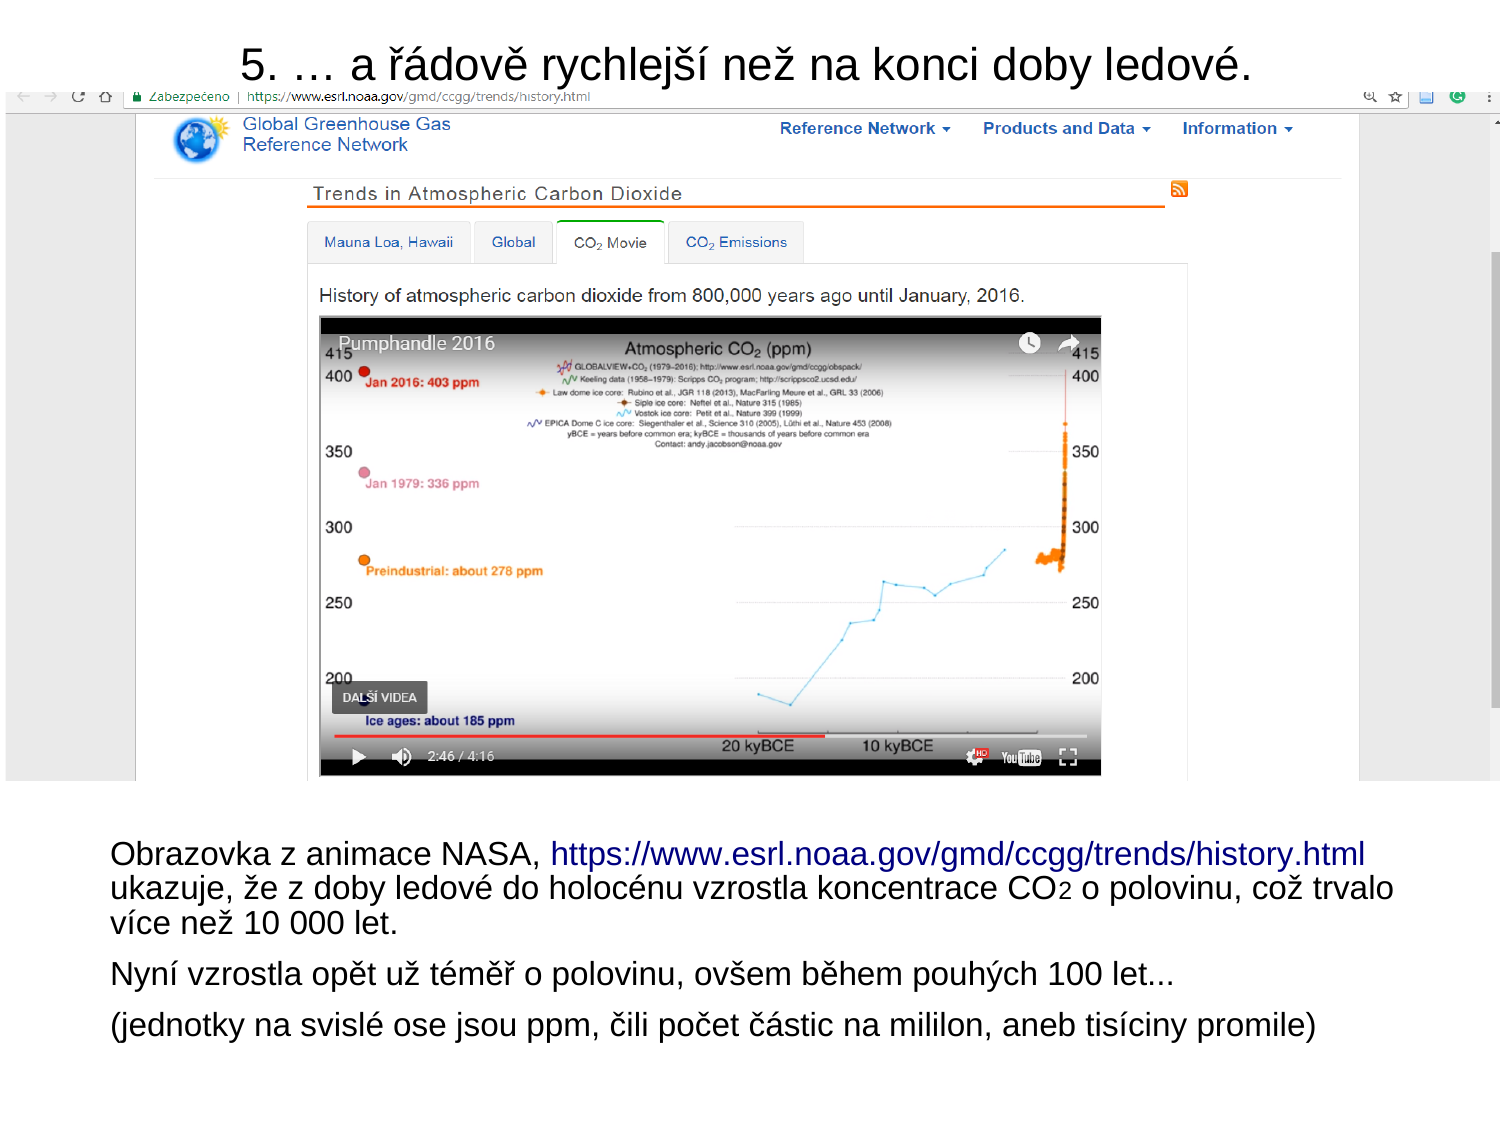

# 5. … a řádově rychlejší než na konci doby ledové.
Obrazovka z animace NASA, https://www.esrl.noaa.gov/gmd/ccgg/trends/history.html ukazuje, že z doby ledové do holocénu vzrostla koncentrace CO2 o polovinu, což trvalo více než 10 000 let.
Nyní vzrostla opět už téměř o polovinu, ovšem během pouhých 100 let...
(jednotky na svislé ose jsou ppm, čili počet částic na mililon, aneb tisíciny promile)